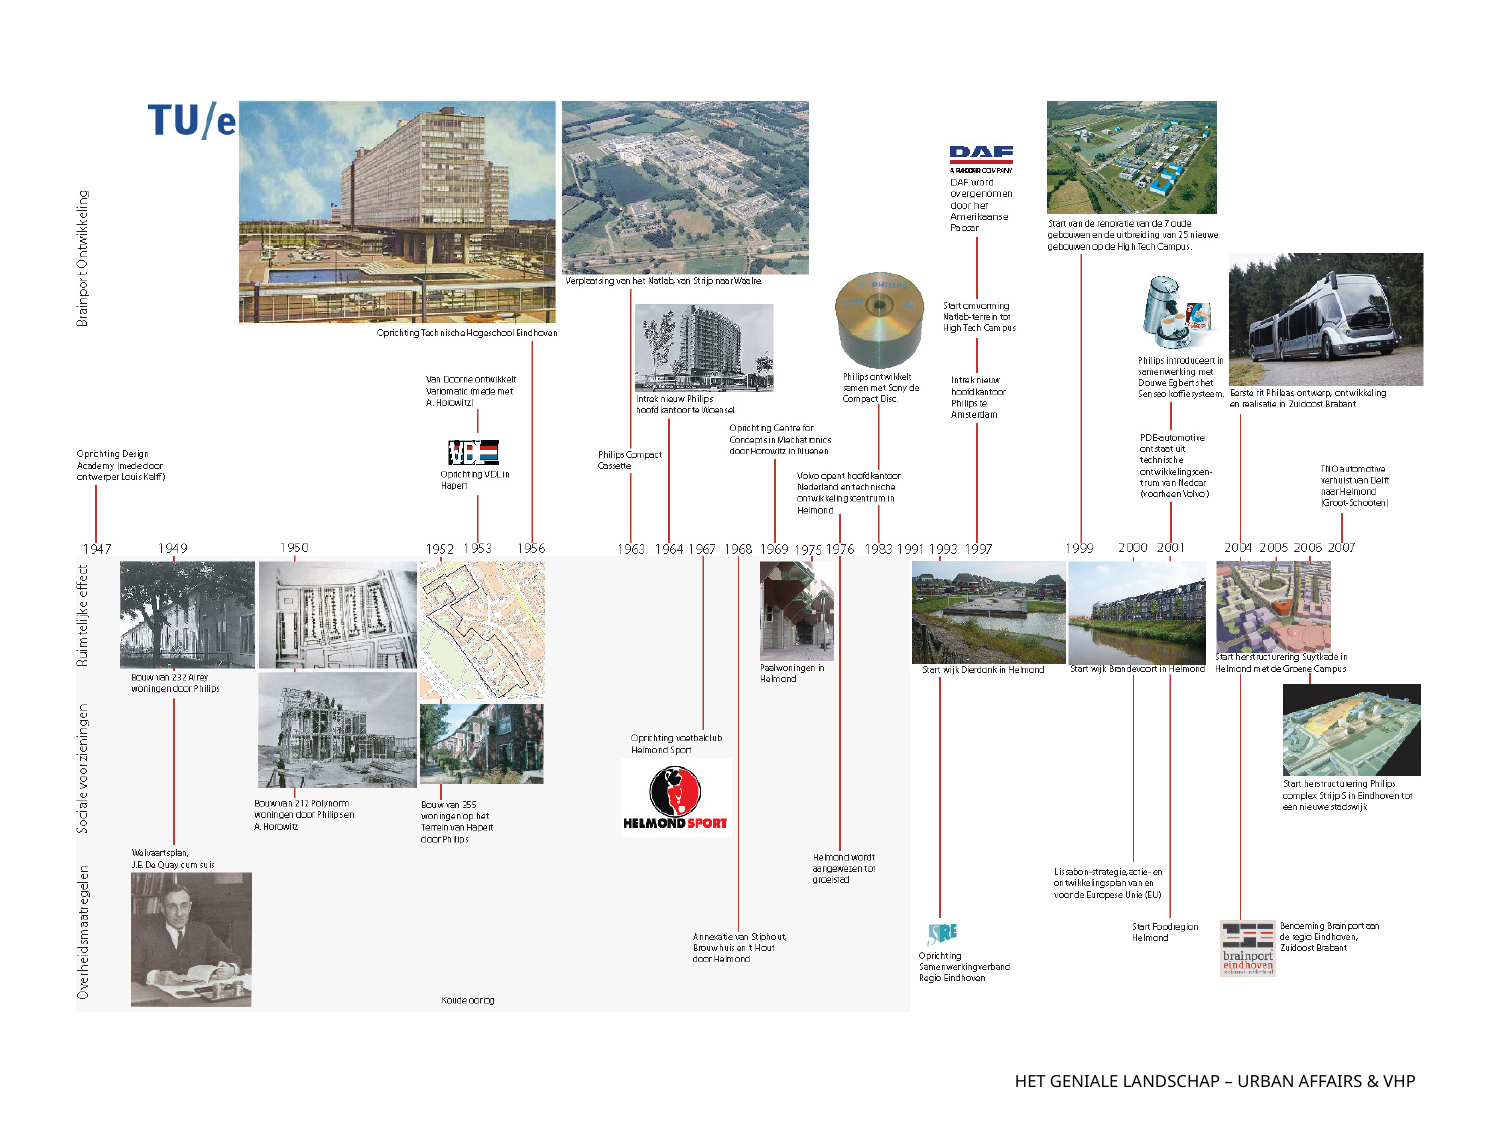

HET GENIALE LANDSCHAP – URBAN AFFAIRS & VHP